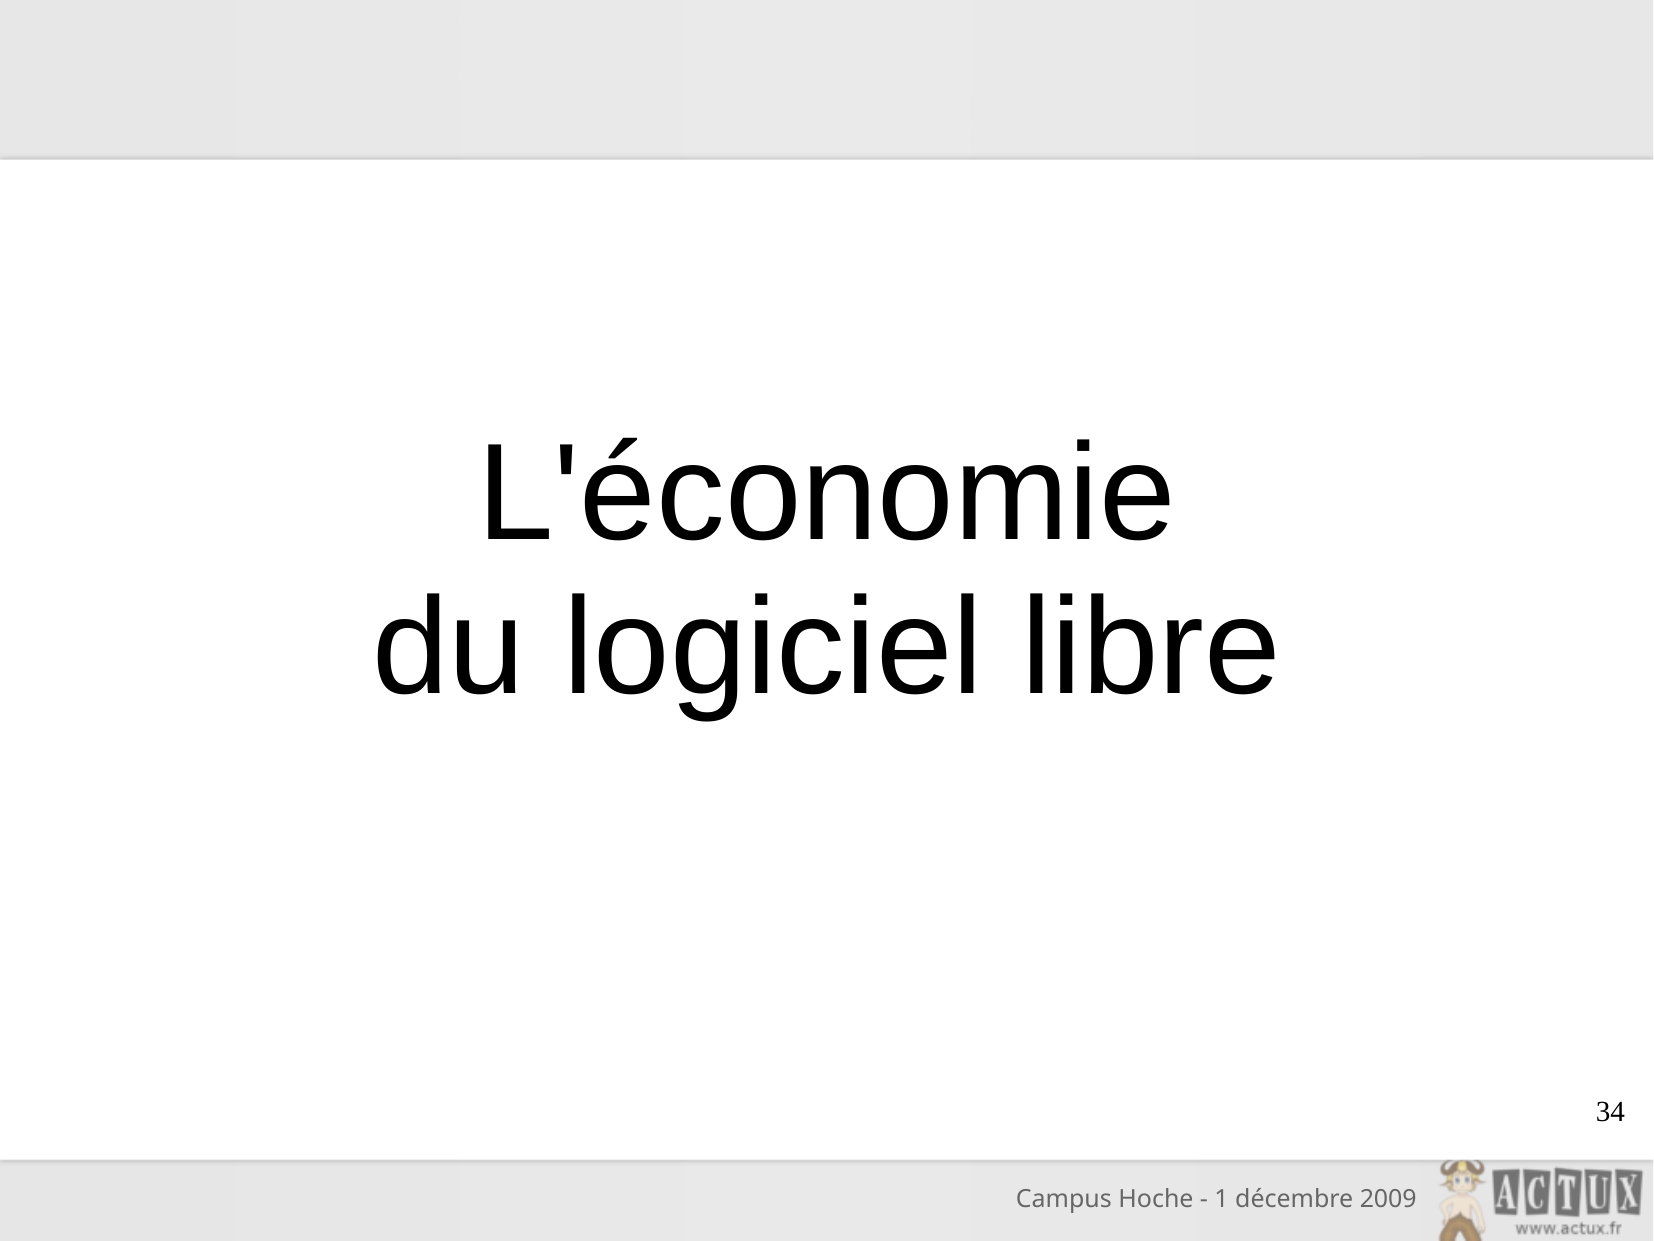

# L'économie
du logiciel libre
34
Campus Hoche - 1 décembre 2009